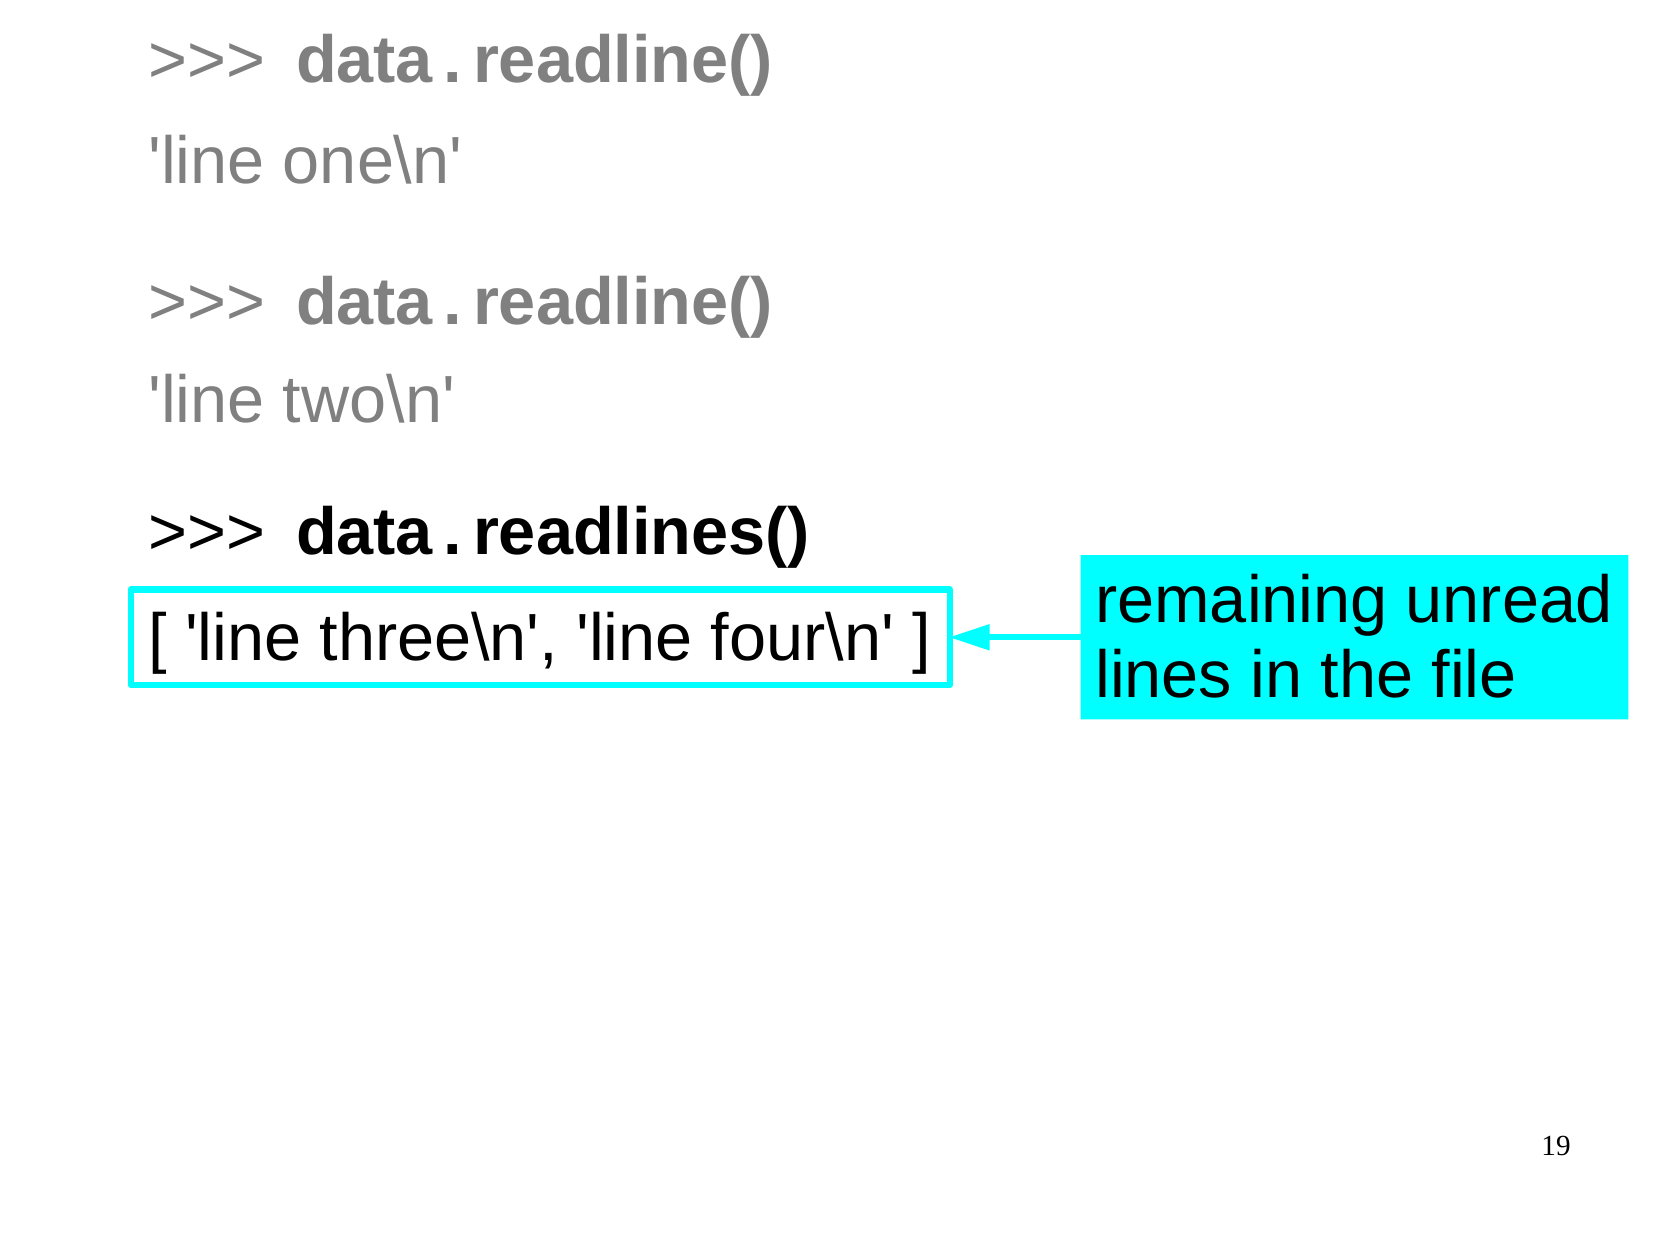

>>>
data
.
readline()
'line one\n'
>>>
data
.
readline()
'line two\n'
>>>
data
.
readlines()
remaining unread
lines in the file
[ 'line three\n', 'line four\n' ]
19